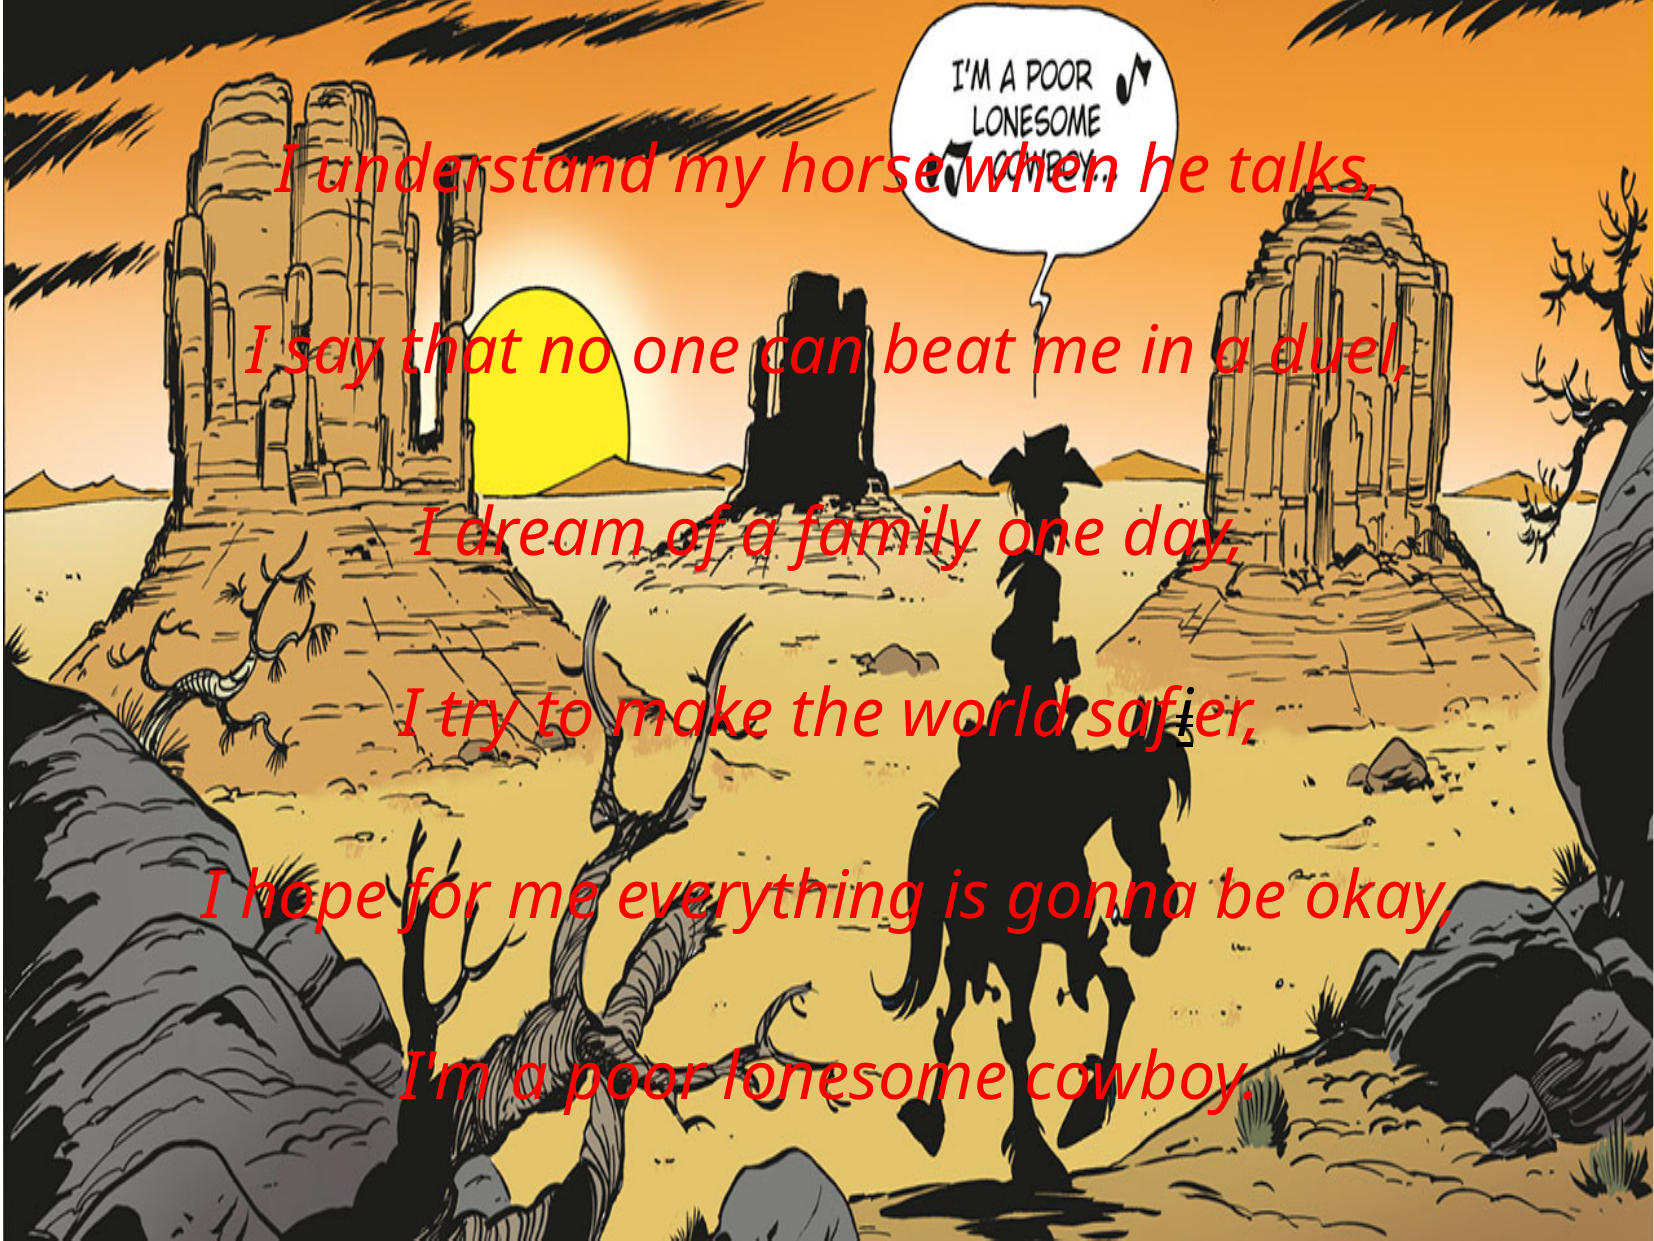

I understand my horse when he talks,
I say that no one can beat me in a duel,
I dream of a family one day,
I try to make the world safier,
I hope for me everything is gonna be okay,
I'm a poor lonesome cowboy.
#